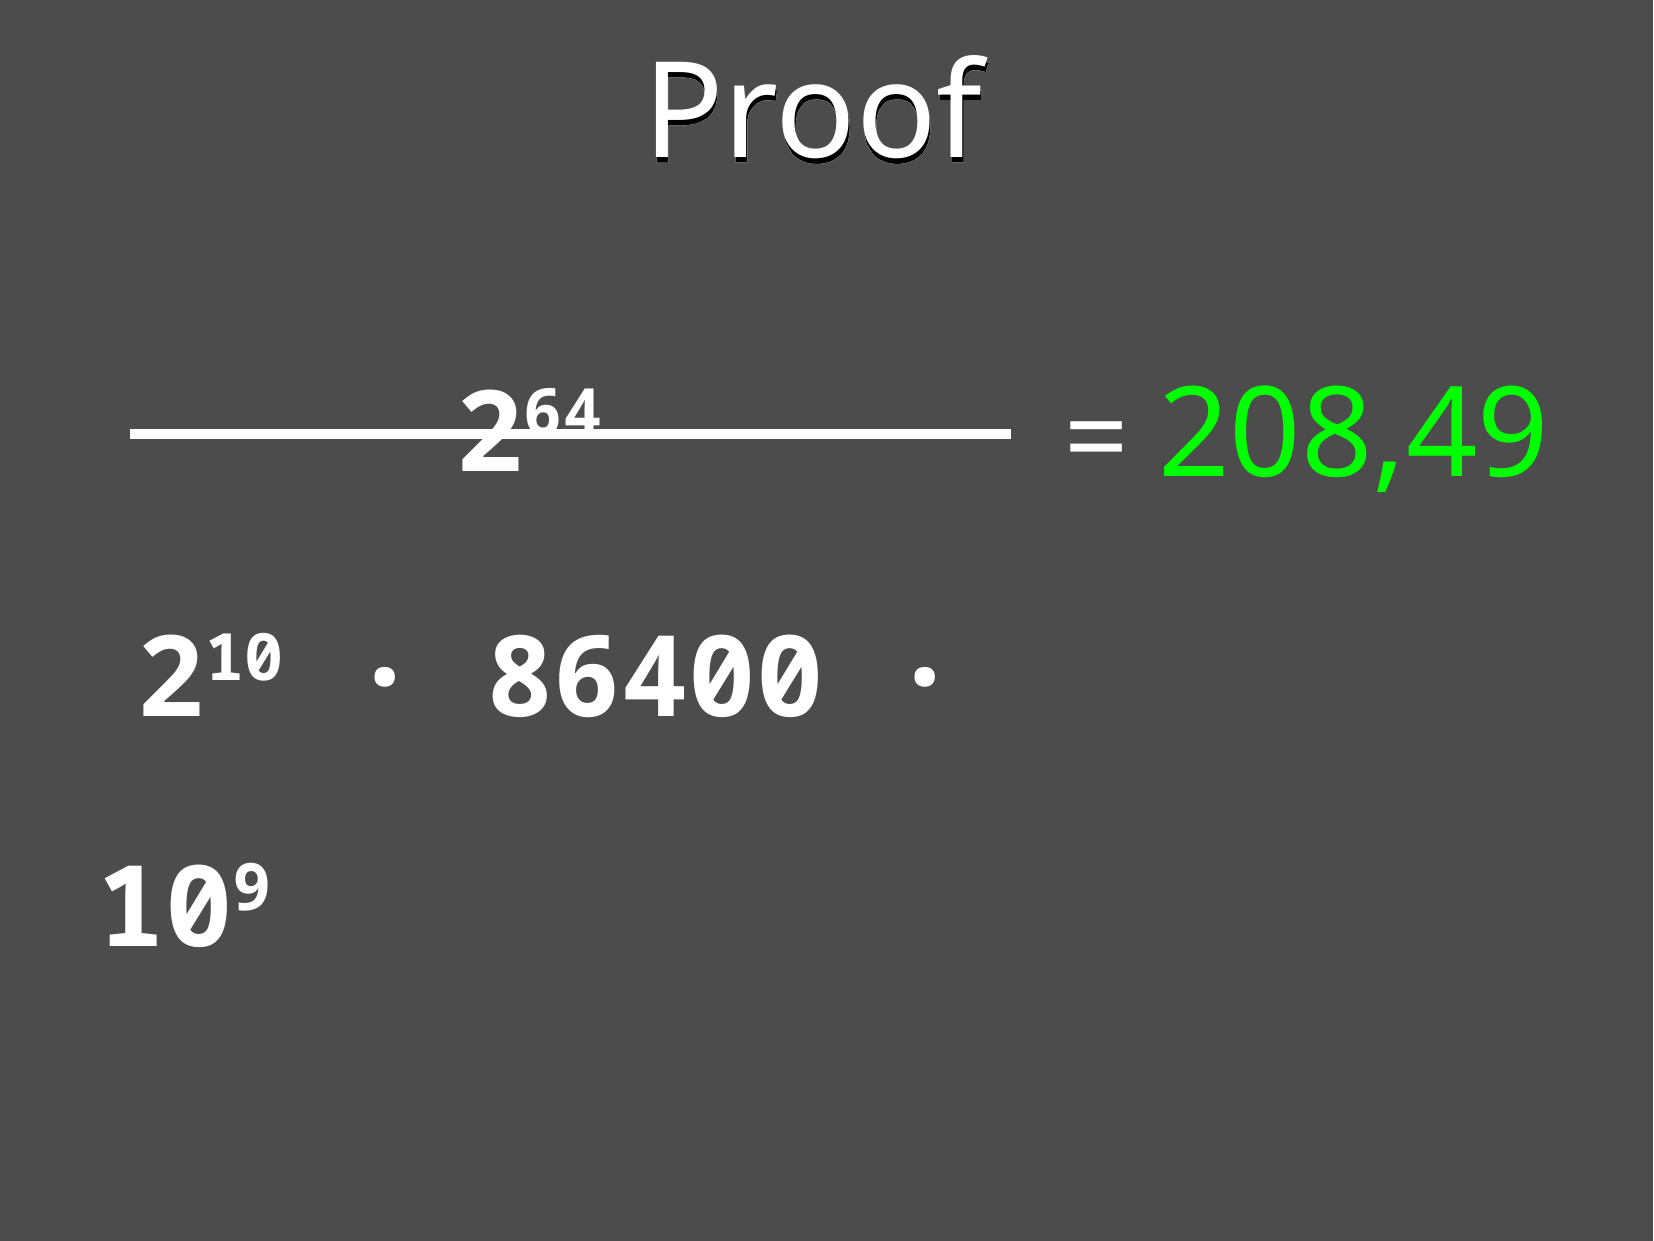

Proof
264
210 · 86400 · 109
= 208,49